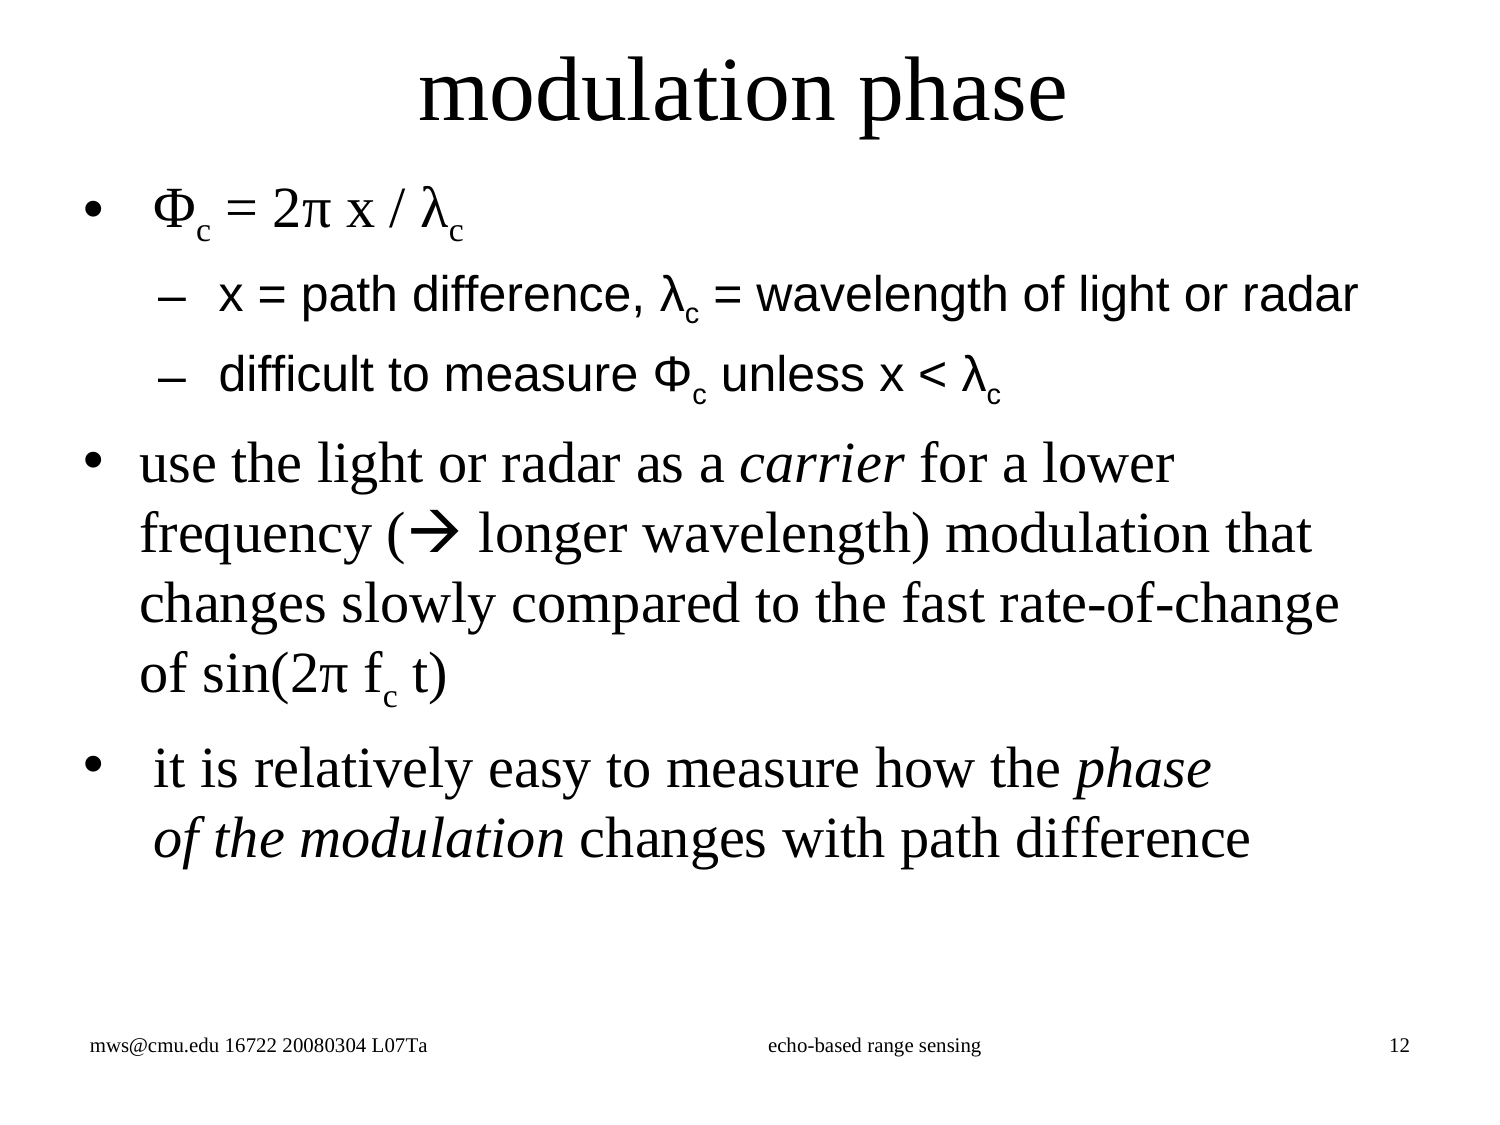

modulation phase
 Φc = 2π x / λc
 x = path difference, λc = wavelength of light or radar
 difficult to measure Φc unless x < λc
use the light or radar as a carrier for a lower frequency ( longer wavelength) modulation that changes slowly compared to the fast rate-of-change of sin(2π fc t)
 it is relatively easy to measure how the phase
 of the modulation changes with path difference
mws@cmu.edu 16722 20080304 L07Ta
echo-based range sensing